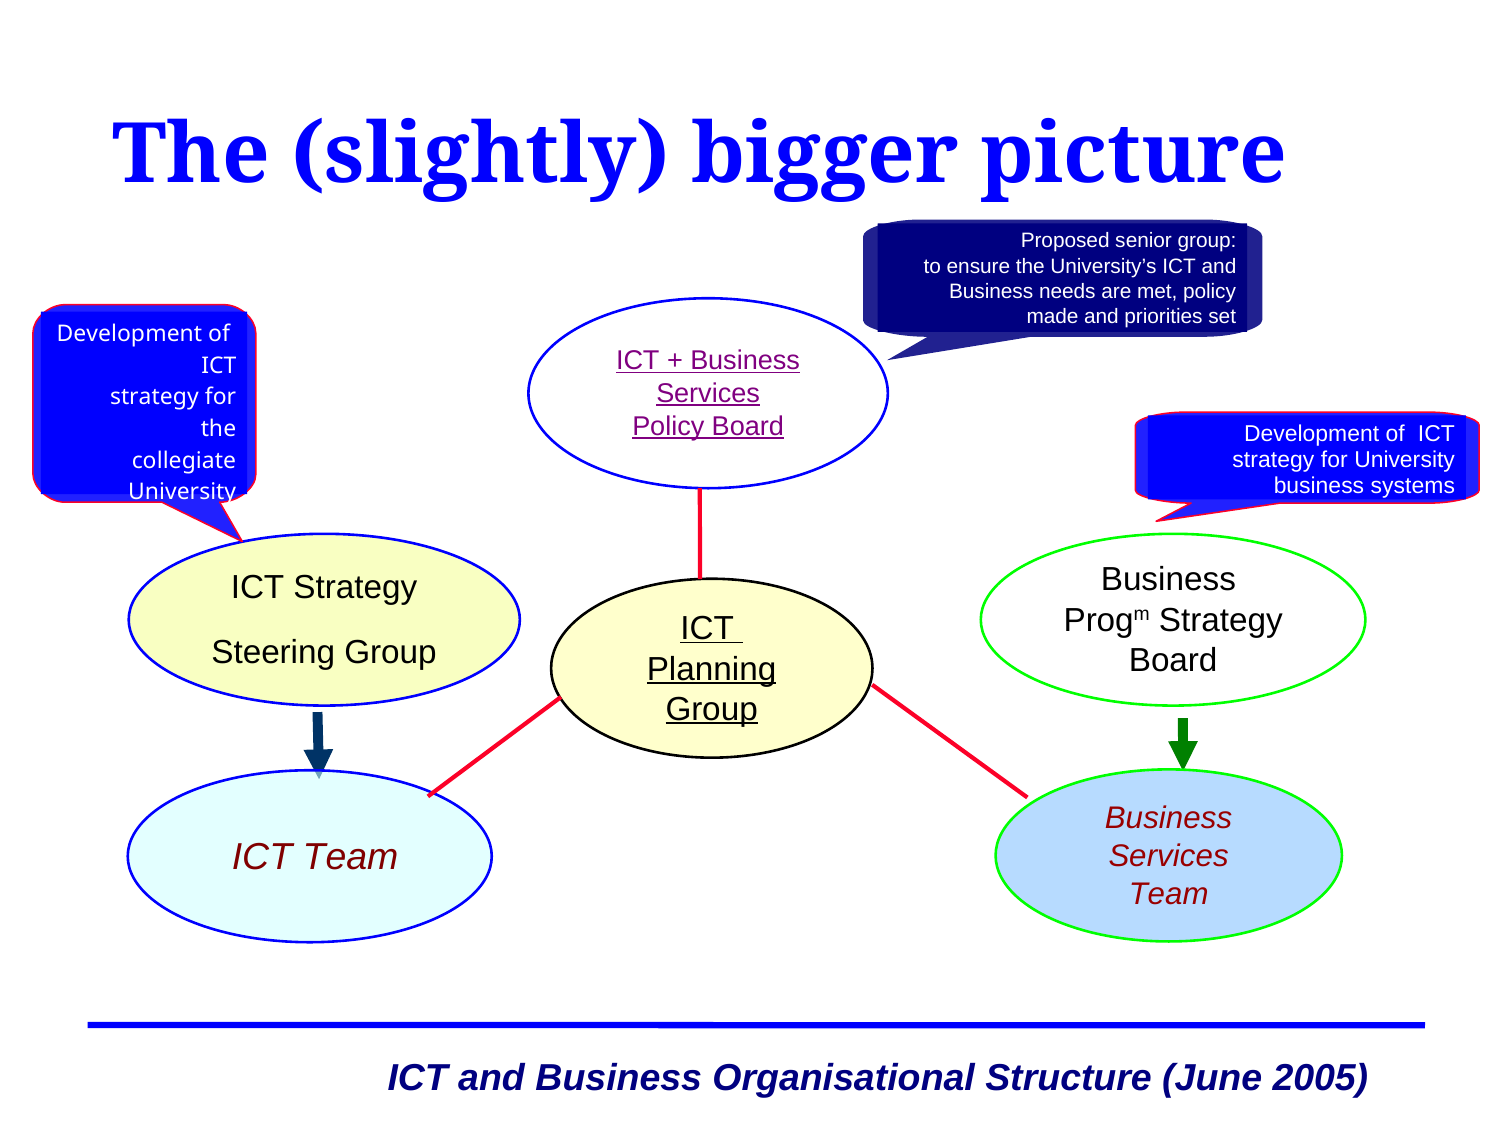

# The (slightly) bigger picture
Proposed senior group:
to ensure the University’s ICT and Business needs are met, policy made and priorities set
ICT + Business
Services
Policy Board
Development of ICT strategy for the collegiate University
Development of ICT strategy for University business systems
ICT Strategy
Steering Group
Business
Progm Strategy
Board
ICT
Planning
Group
Business
Services
Team
 ICT Team
ICT and Business Organisational Structure (June 2005)